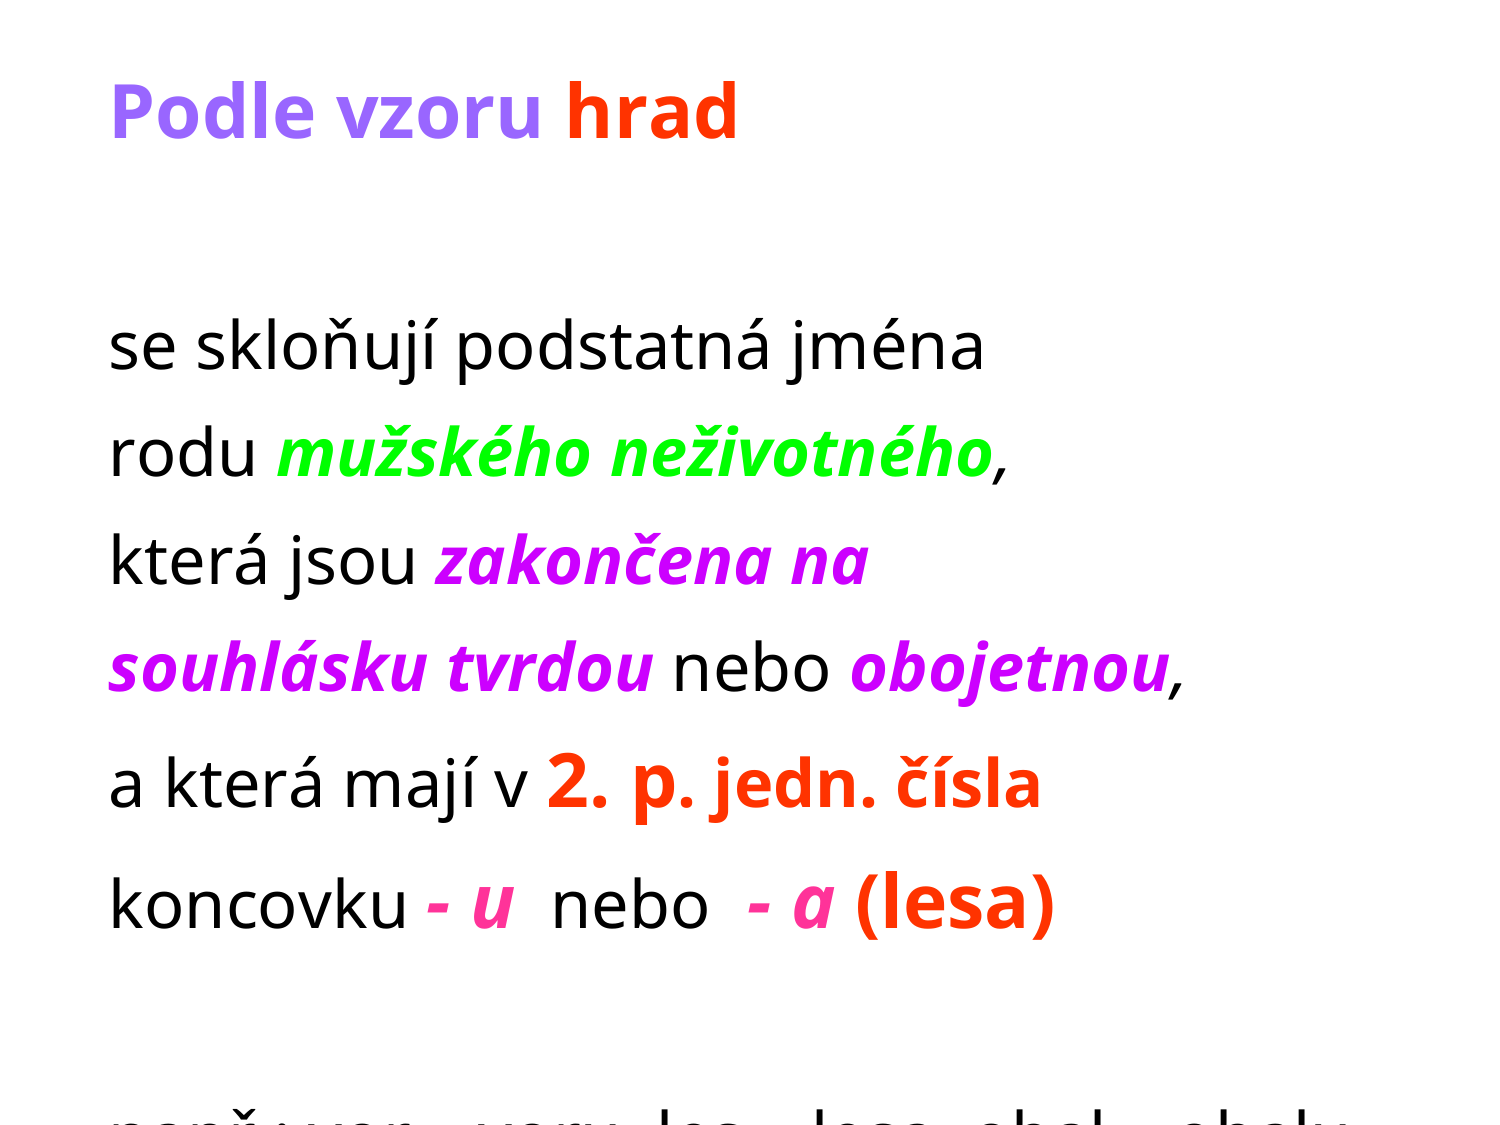

Podle vzoru hrad
se skloňují podstatná jména
rodu mužského neživotného,
která jsou zakončena na
souhlásku tvrdou nebo obojetnou,
a která mají v 2. p. jedn. čísla
koncovku - u nebo - a (lesa)
např.: vor – voru, les – lesa, obal – obalu